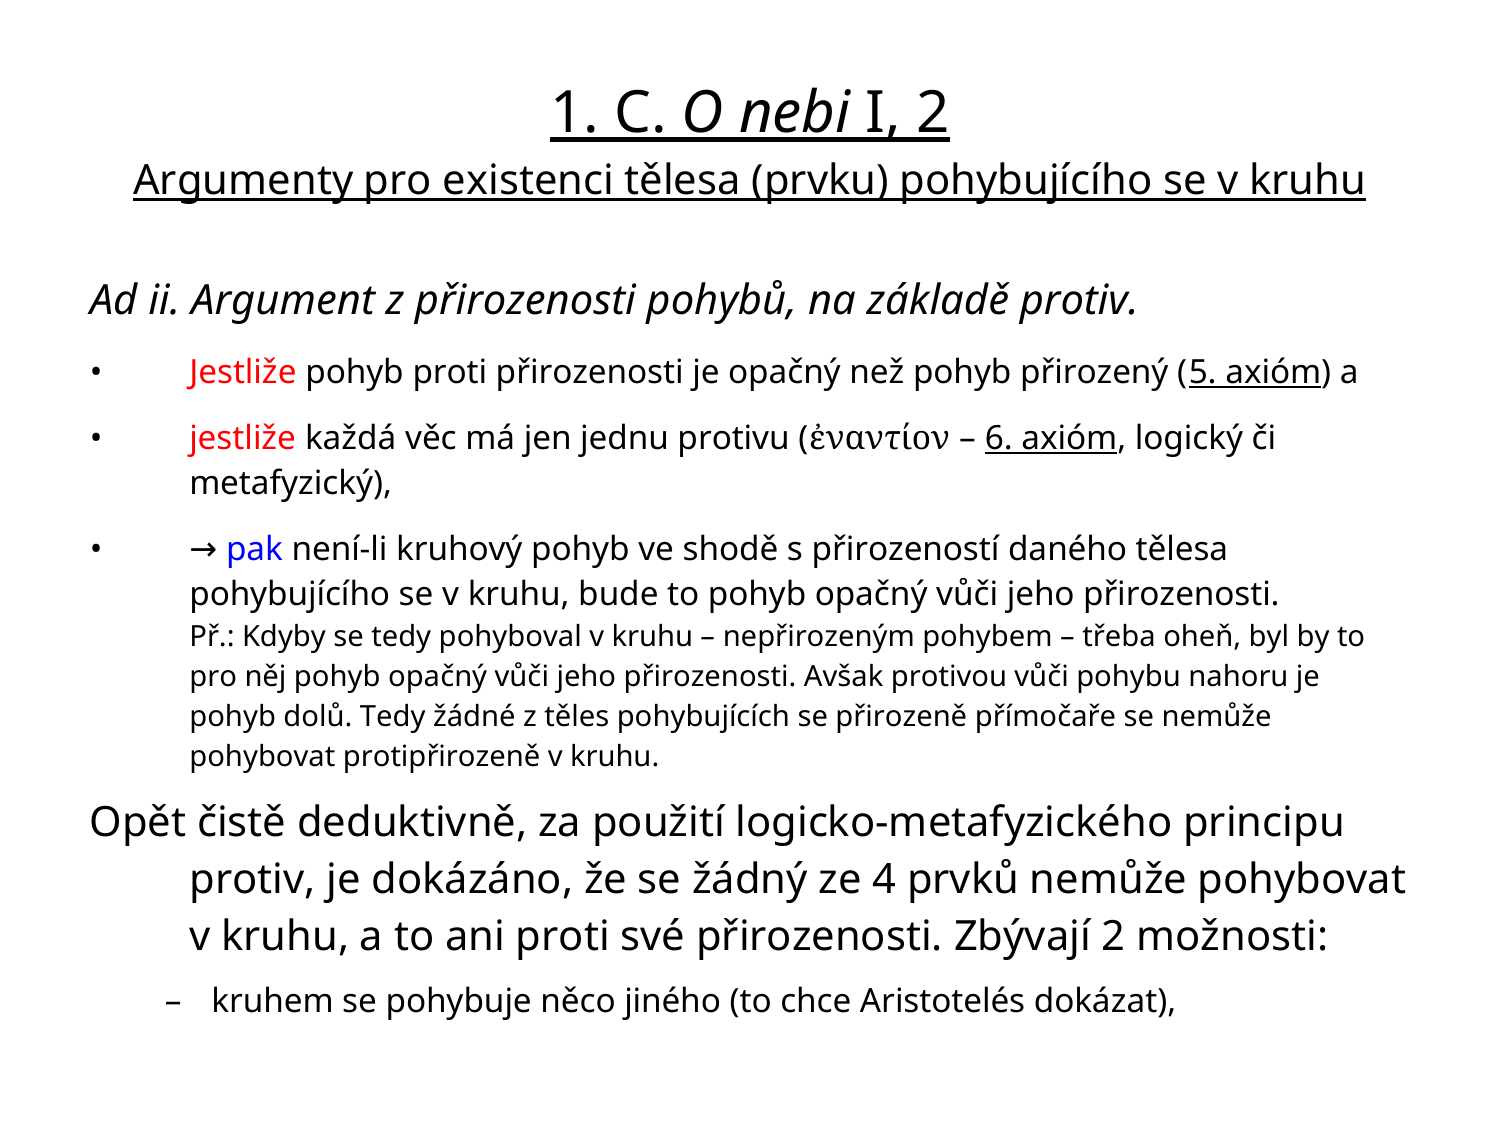

# 1. C. O nebi I, 2 Argumenty pro existenci tělesa (prvku) pohybujícího se v kruhu
Ad ii. Argument z přirozenosti pohybů, na základě protiv.
Jestliže pohyb proti přirozenosti je opačný než pohyb přirozený (5. axióm) a
jestliže každá věc má jen jednu protivu (ἐναντίον – 6. axióm, logický či metafyzický),
→ pak není-li kruhový pohyb ve shodě s přirozeností daného tělesa pohybujícího se v kruhu, bude to pohyb opačný vůči jeho přirozenosti.
Př.: Kdyby se tedy pohyboval v kruhu – nepřirozeným pohybem – třeba oheň, byl by to pro něj pohyb opačný vůči jeho přirozenosti. Avšak protivou vůči pohybu nahoru je pohyb dolů. Tedy žádné z těles pohybujících se přirozeně přímočaře se nemůže pohybovat protipřirozeně v kruhu.
Opět čistě deduktivně, za použití logicko-metafyzického principu protiv, je dokázáno, že se žádný ze 4 prvků nemůže pohybovat v kruhu, a to ani proti své přirozenosti. Zbývají 2 možnosti:
kruhem se pohybuje něco jiného (to chce Aristotelés dokázat),